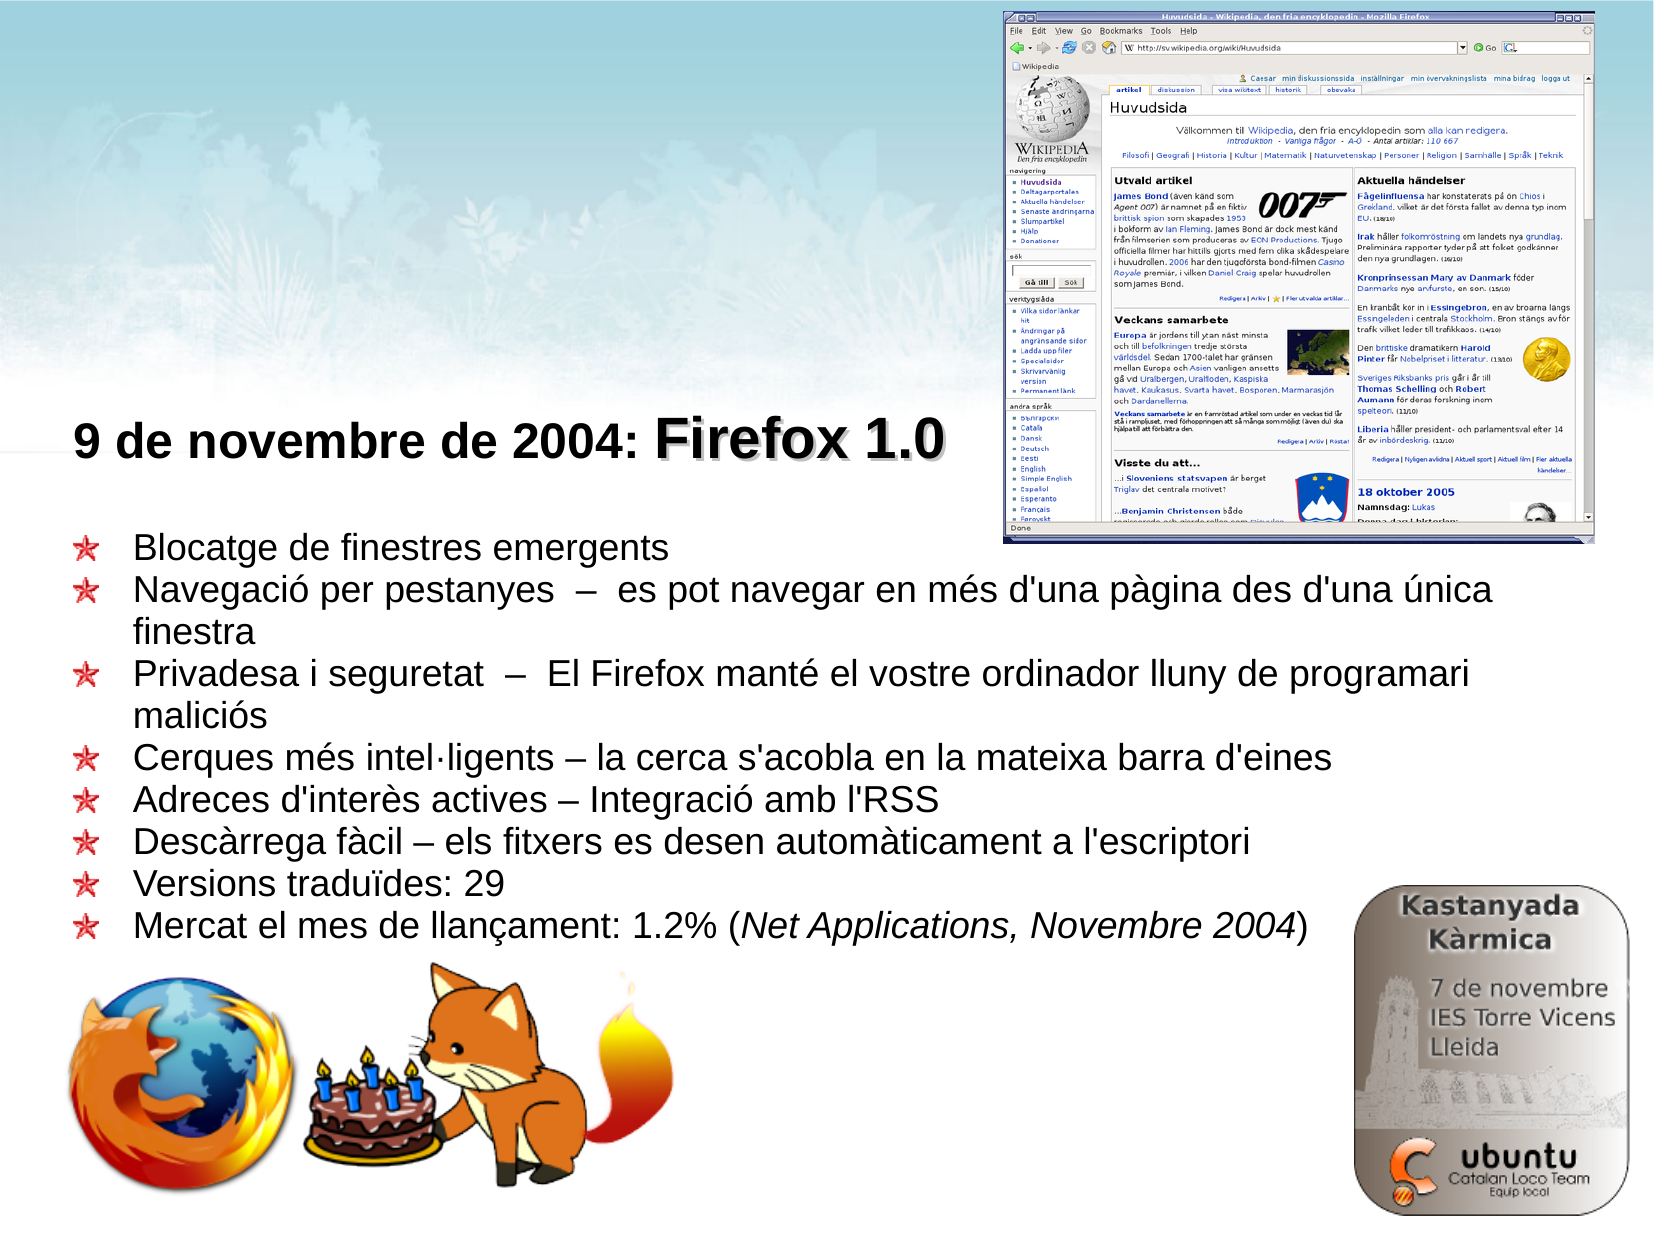

9 de novembre de 2004: Firefox 1.0
Blocatge de finestres emergents
Navegació per pestanyes – es pot navegar en més d'una pàgina des d'una única finestra
Privadesa i seguretat – El Firefox manté el vostre ordinador lluny de programari maliciós
Cerques més intel·ligents – la cerca s'acobla en la mateixa barra d'eines
Adreces d'interès actives – Integració amb l'RSS
Descàrrega fàcil – els fitxers es desen automàticament a l'escriptori
Versions traduïdes: 29
Mercat el mes de llançament: 1.2% (Net Applications, Novembre 2004)